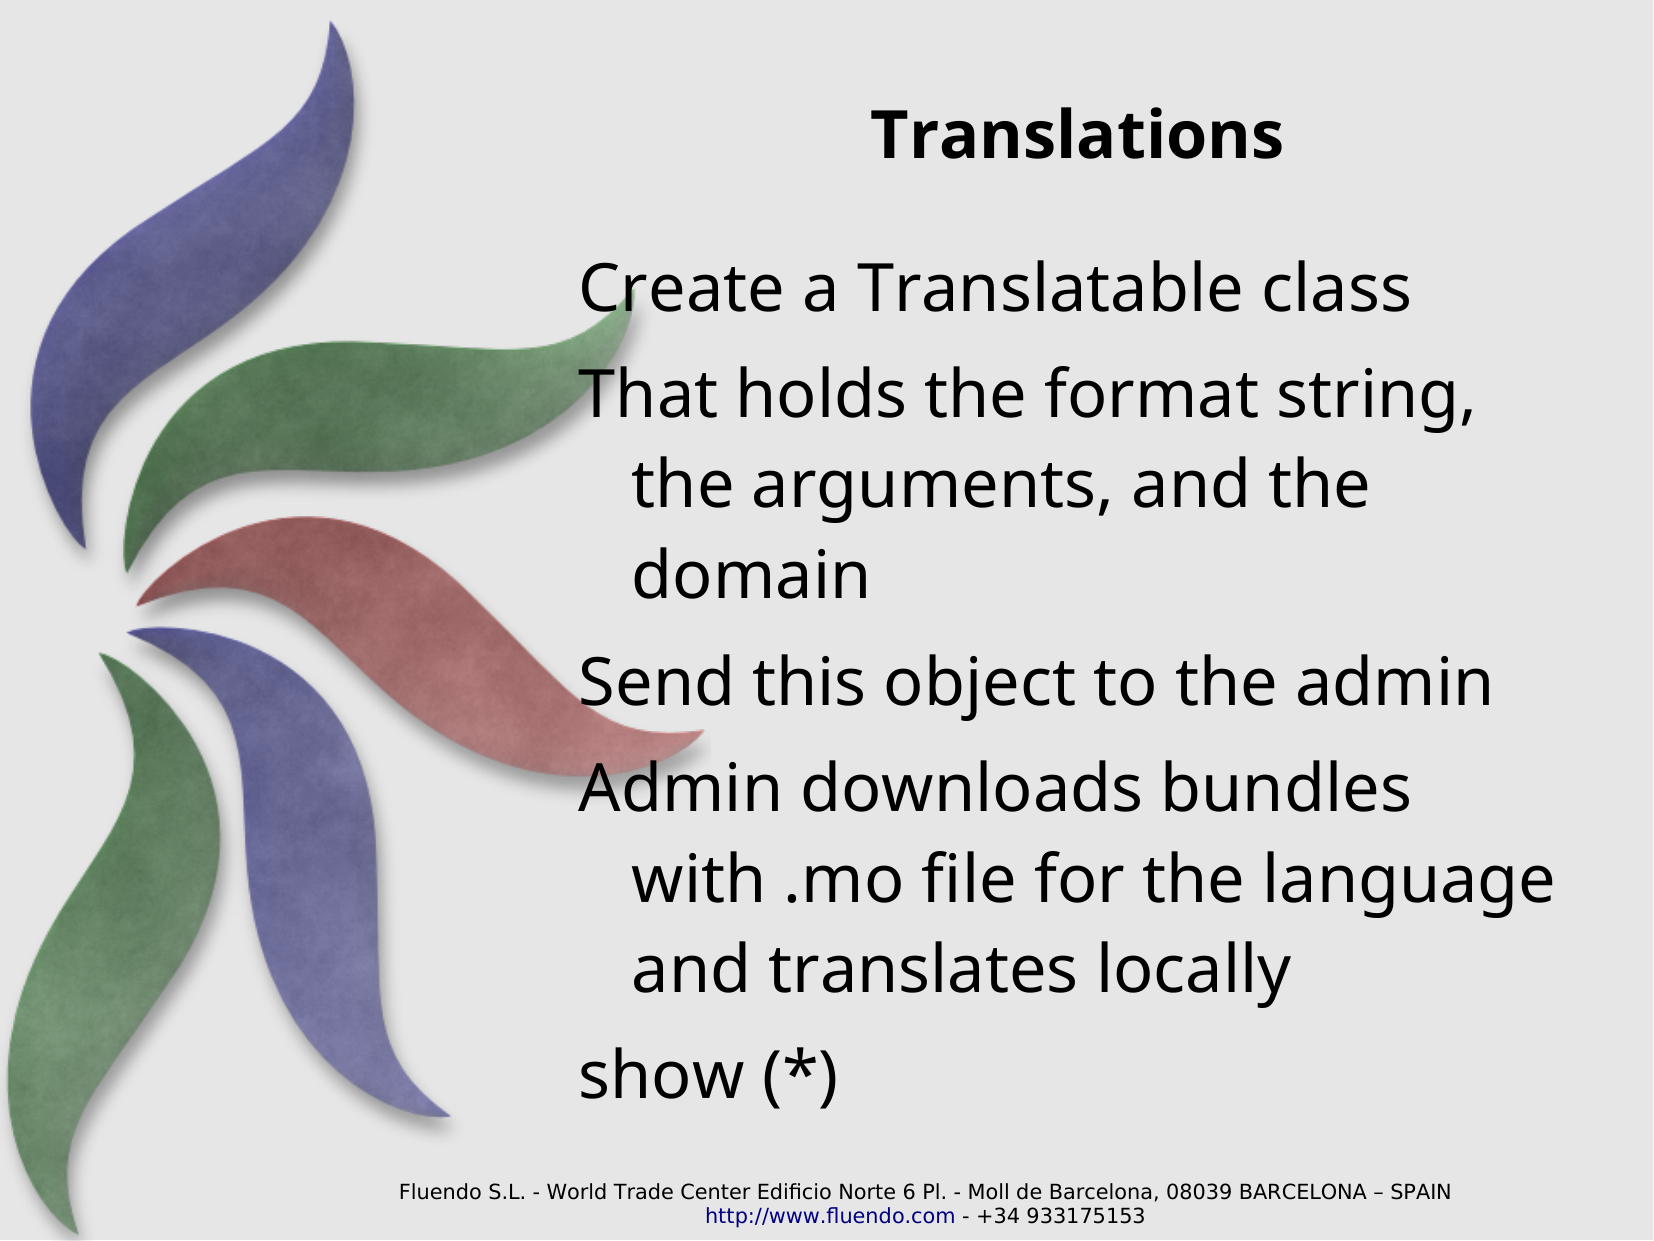

# Translations
Create a Translatable class
That holds the format string, the arguments, and the domain
Send this object to the admin
Admin downloads bundles with .mo file for the language and translates locally
show (*)